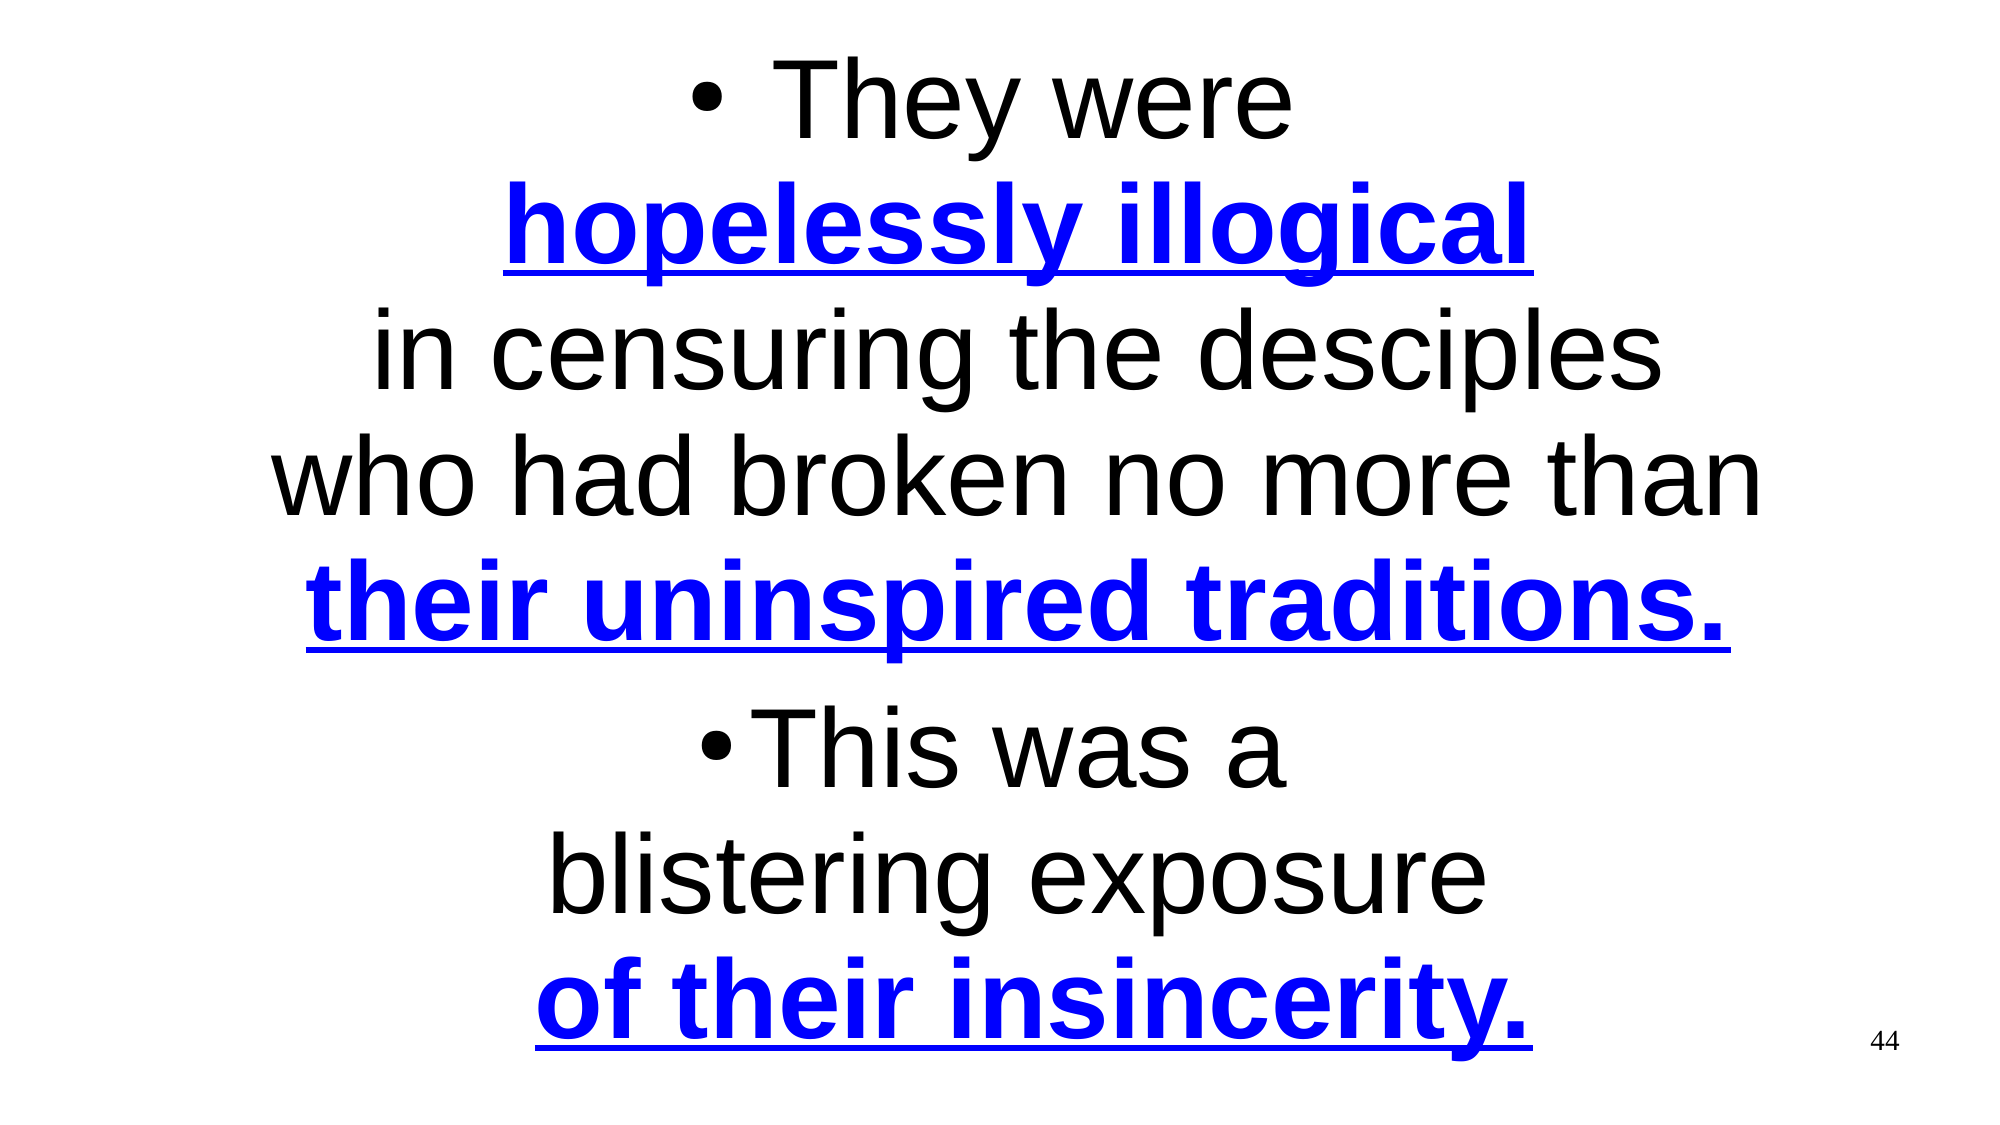

# They were hopelessly illogical in censuring the desciples who had broken no more than their uninspired traditions.
This was a
blistering exposure
of their insincerity.
44